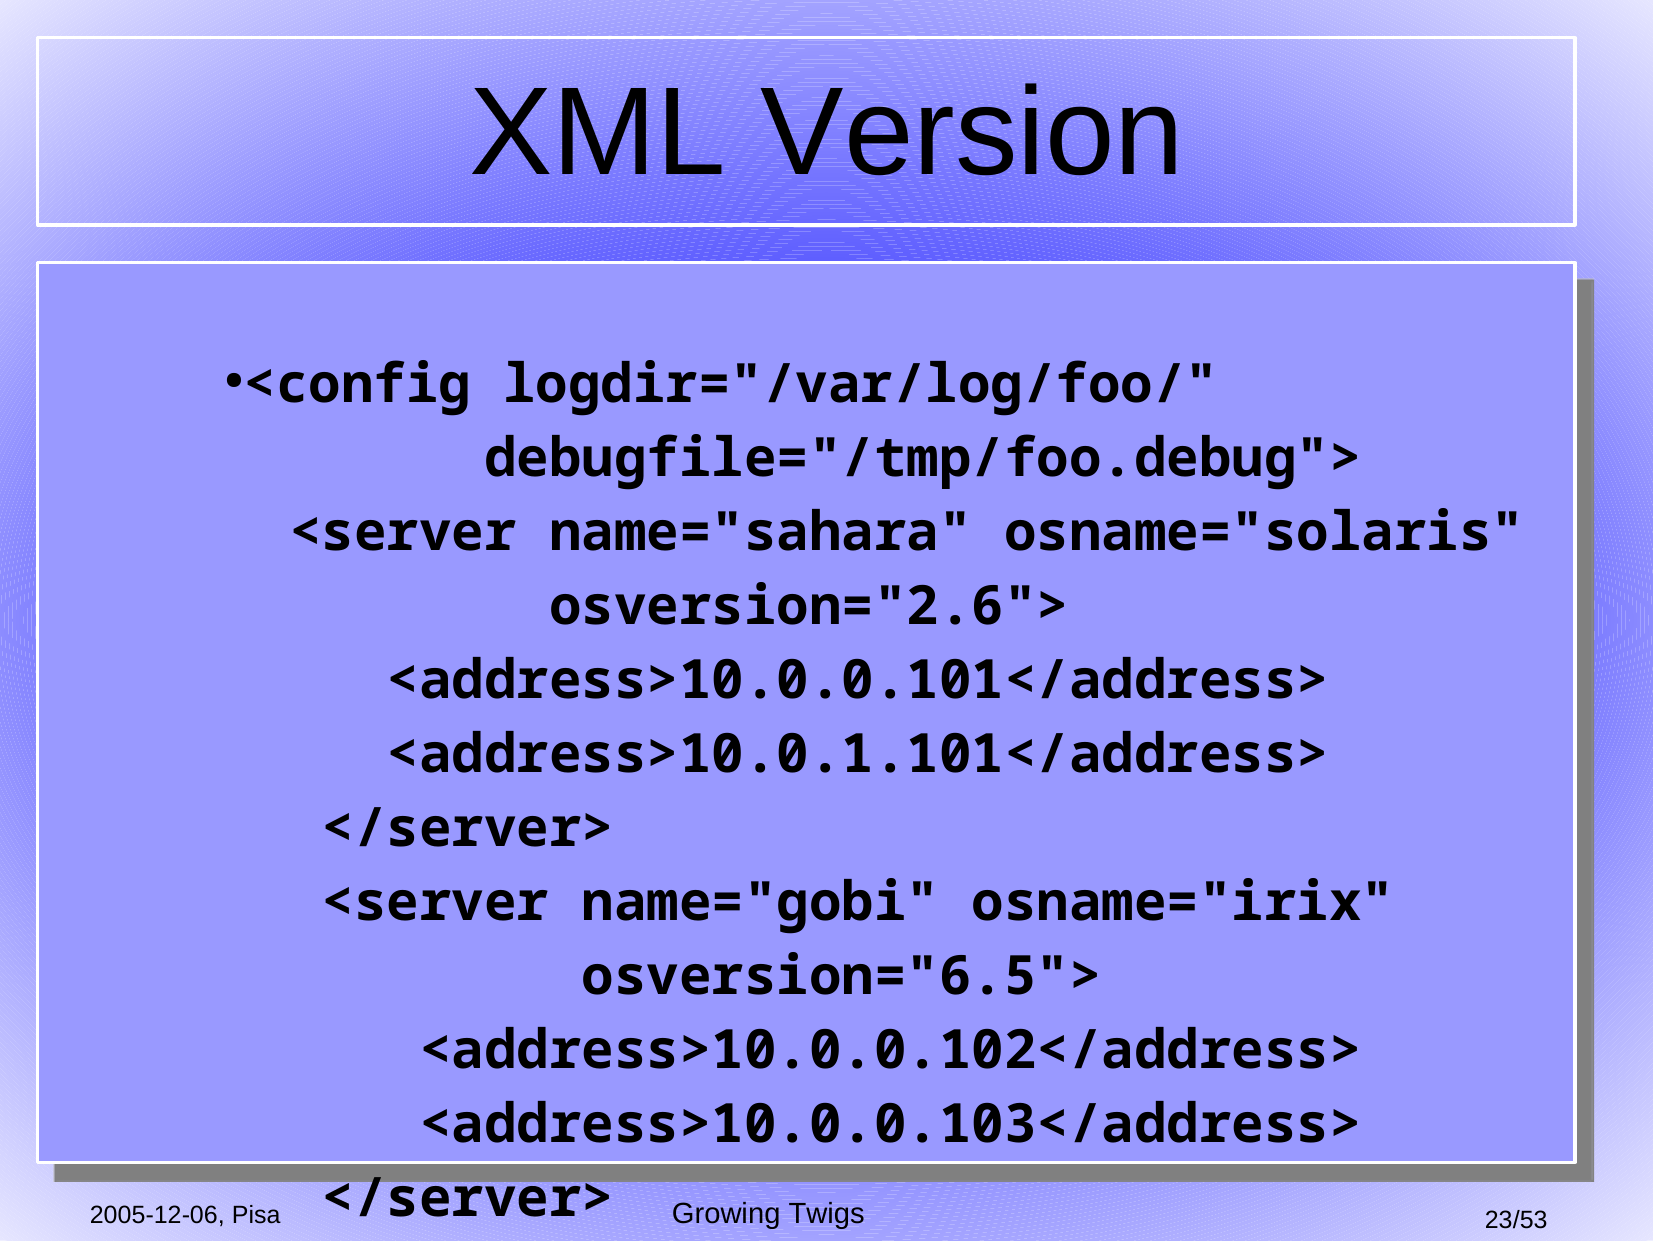

# XML Version
<config logdir="/var/log/foo/"
 debugfile="/tmp/foo.debug">
 <server name="sahara" osname="solaris"
 osversion="2.6">
 <address>10.0.0.101</address>
 <address>10.0.1.101</address>
 </server>
 <server name="gobi" osname="irix"
 osversion="6.5">
 <address>10.0.0.102</address>
 <address>10.0.0.103</address>
 </server>
</config>